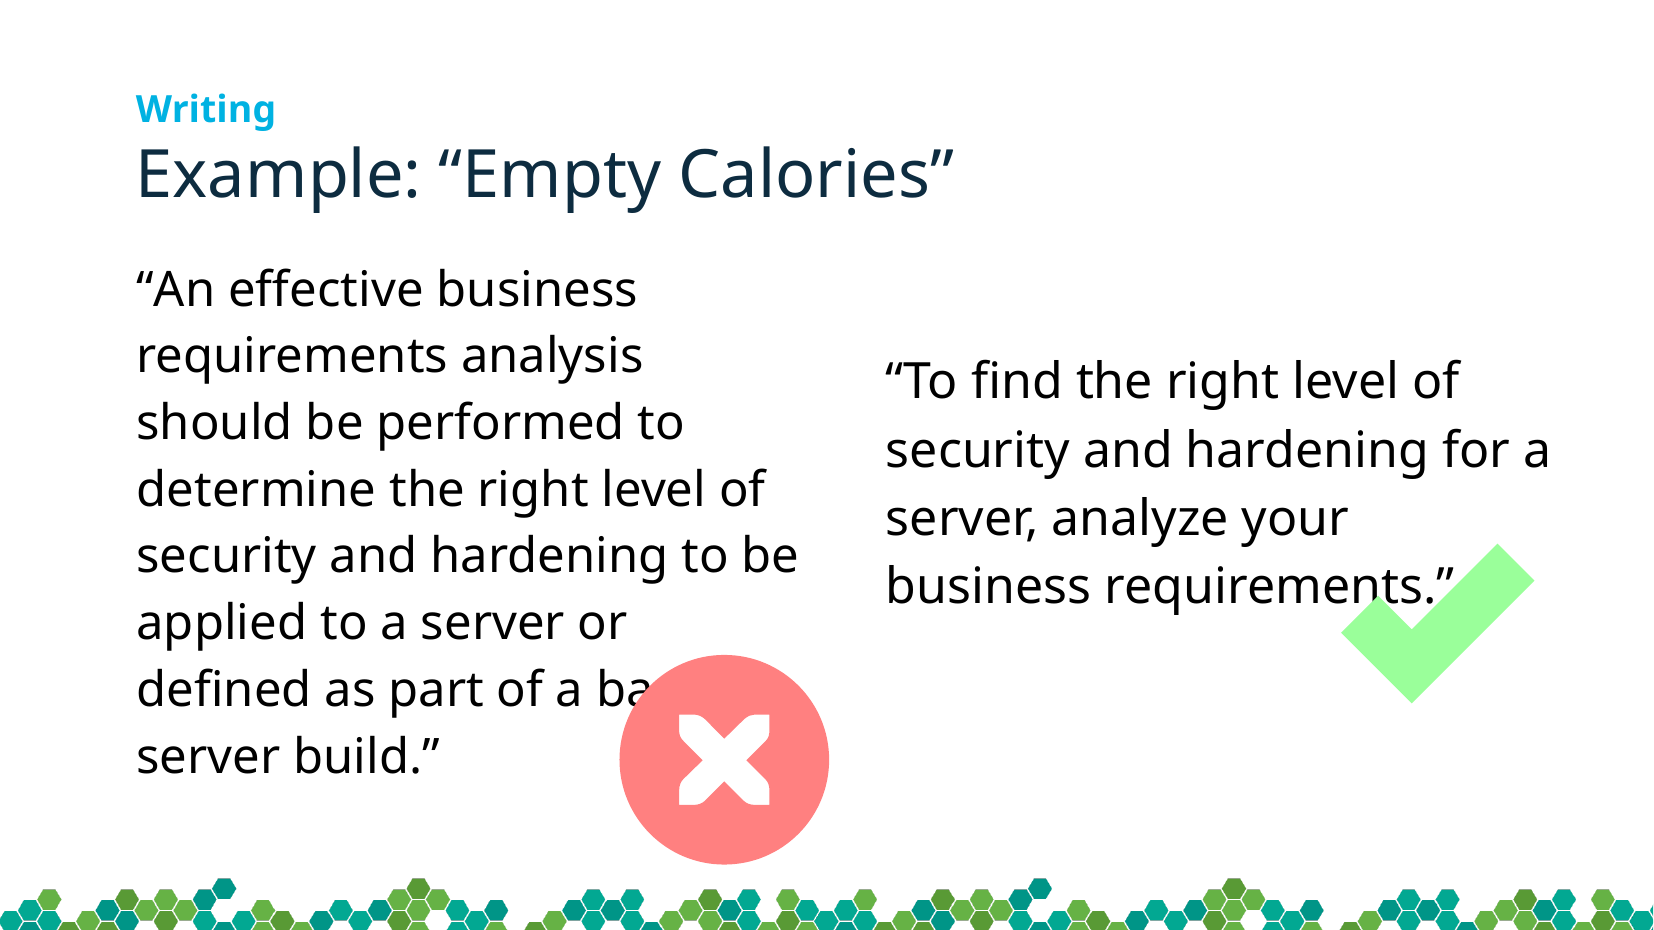

# Writing Example: “Empty Calories”
“To find the right level of security and hardening for a server, analyze your business requirements.”
“An effective business requirements analysis should be performed to determine the right level of security and hardening to be applied to a server or defined as part of a baseline server build.”